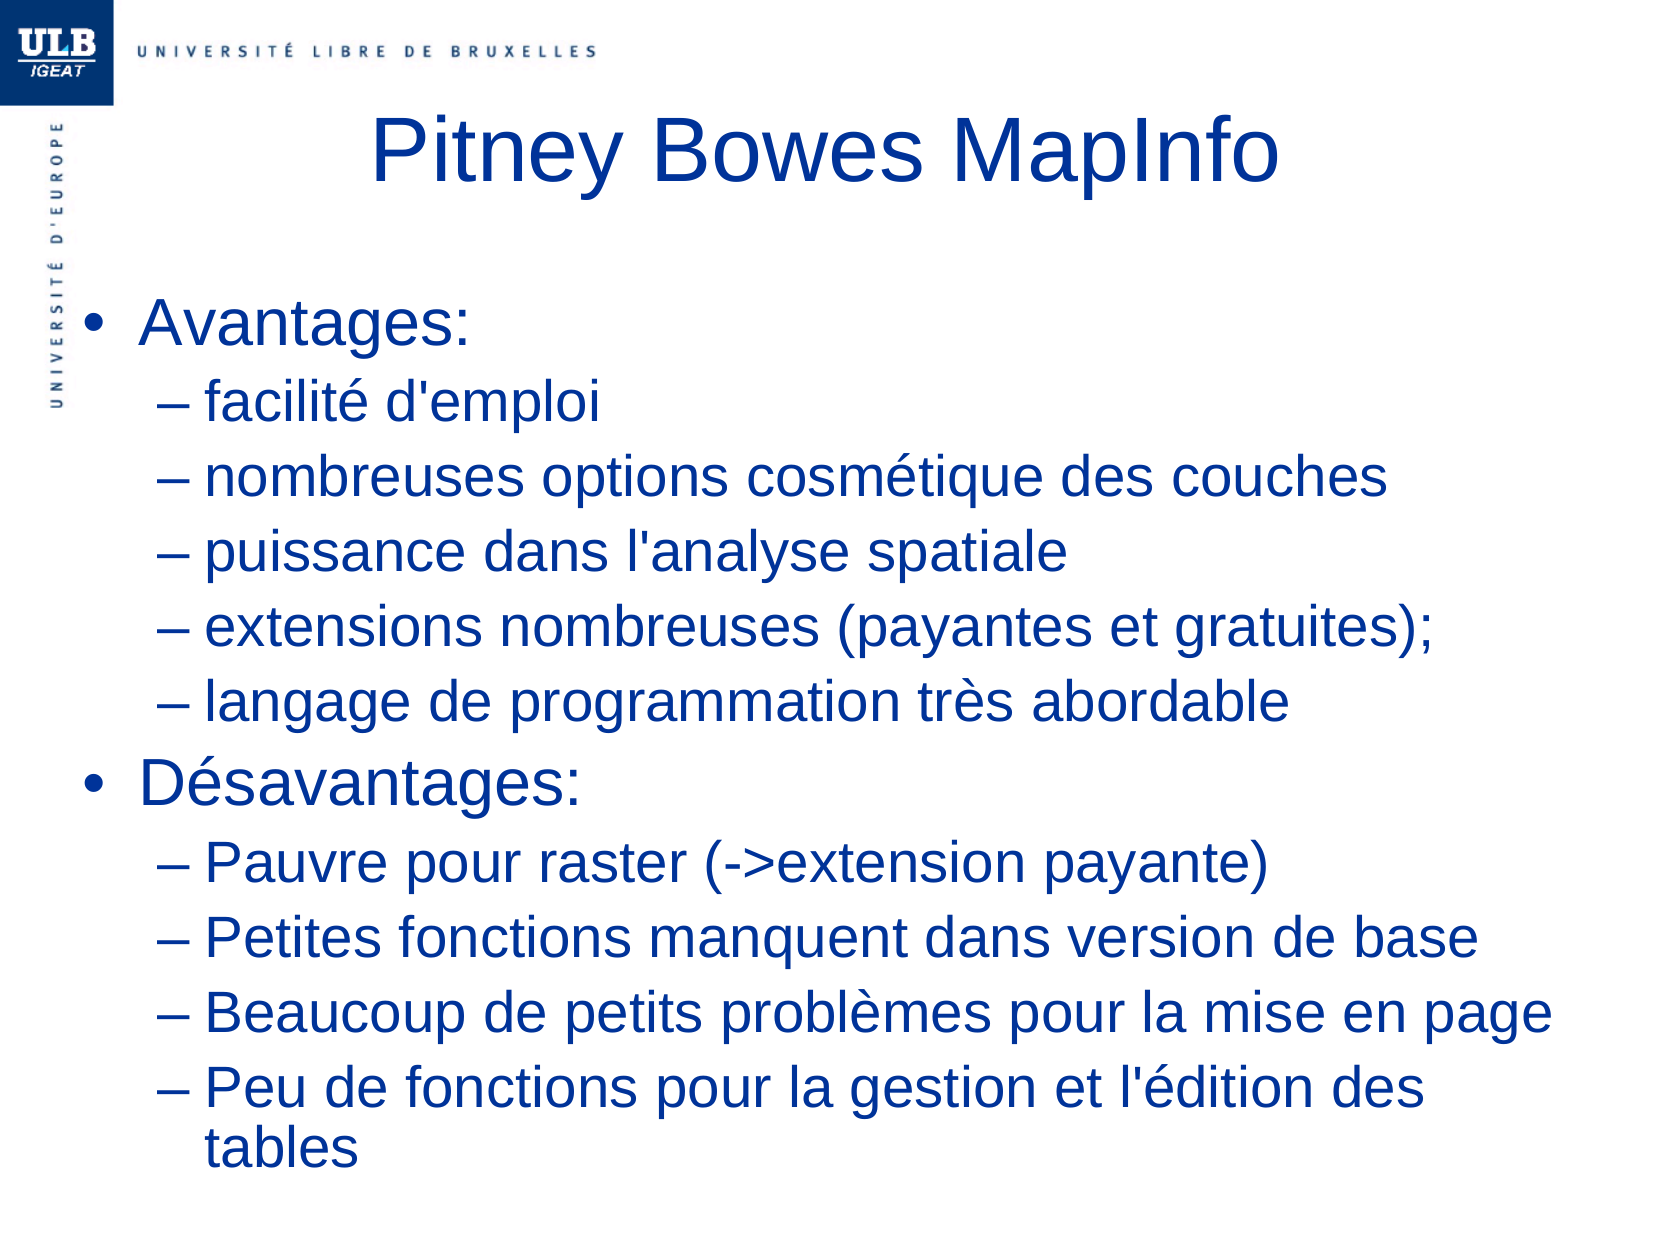

# Pitney Bowes MapInfo
Avantages:
facilité d'emploi
nombreuses options cosmétique des couches
puissance dans l'analyse spatiale
extensions nombreuses (payantes et gratuites);
langage de programmation très abordable
Désavantages:
Pauvre pour raster (->extension payante)
Petites fonctions manquent dans version de base
Beaucoup de petits problèmes pour la mise en page
Peu de fonctions pour la gestion et l'édition des tables